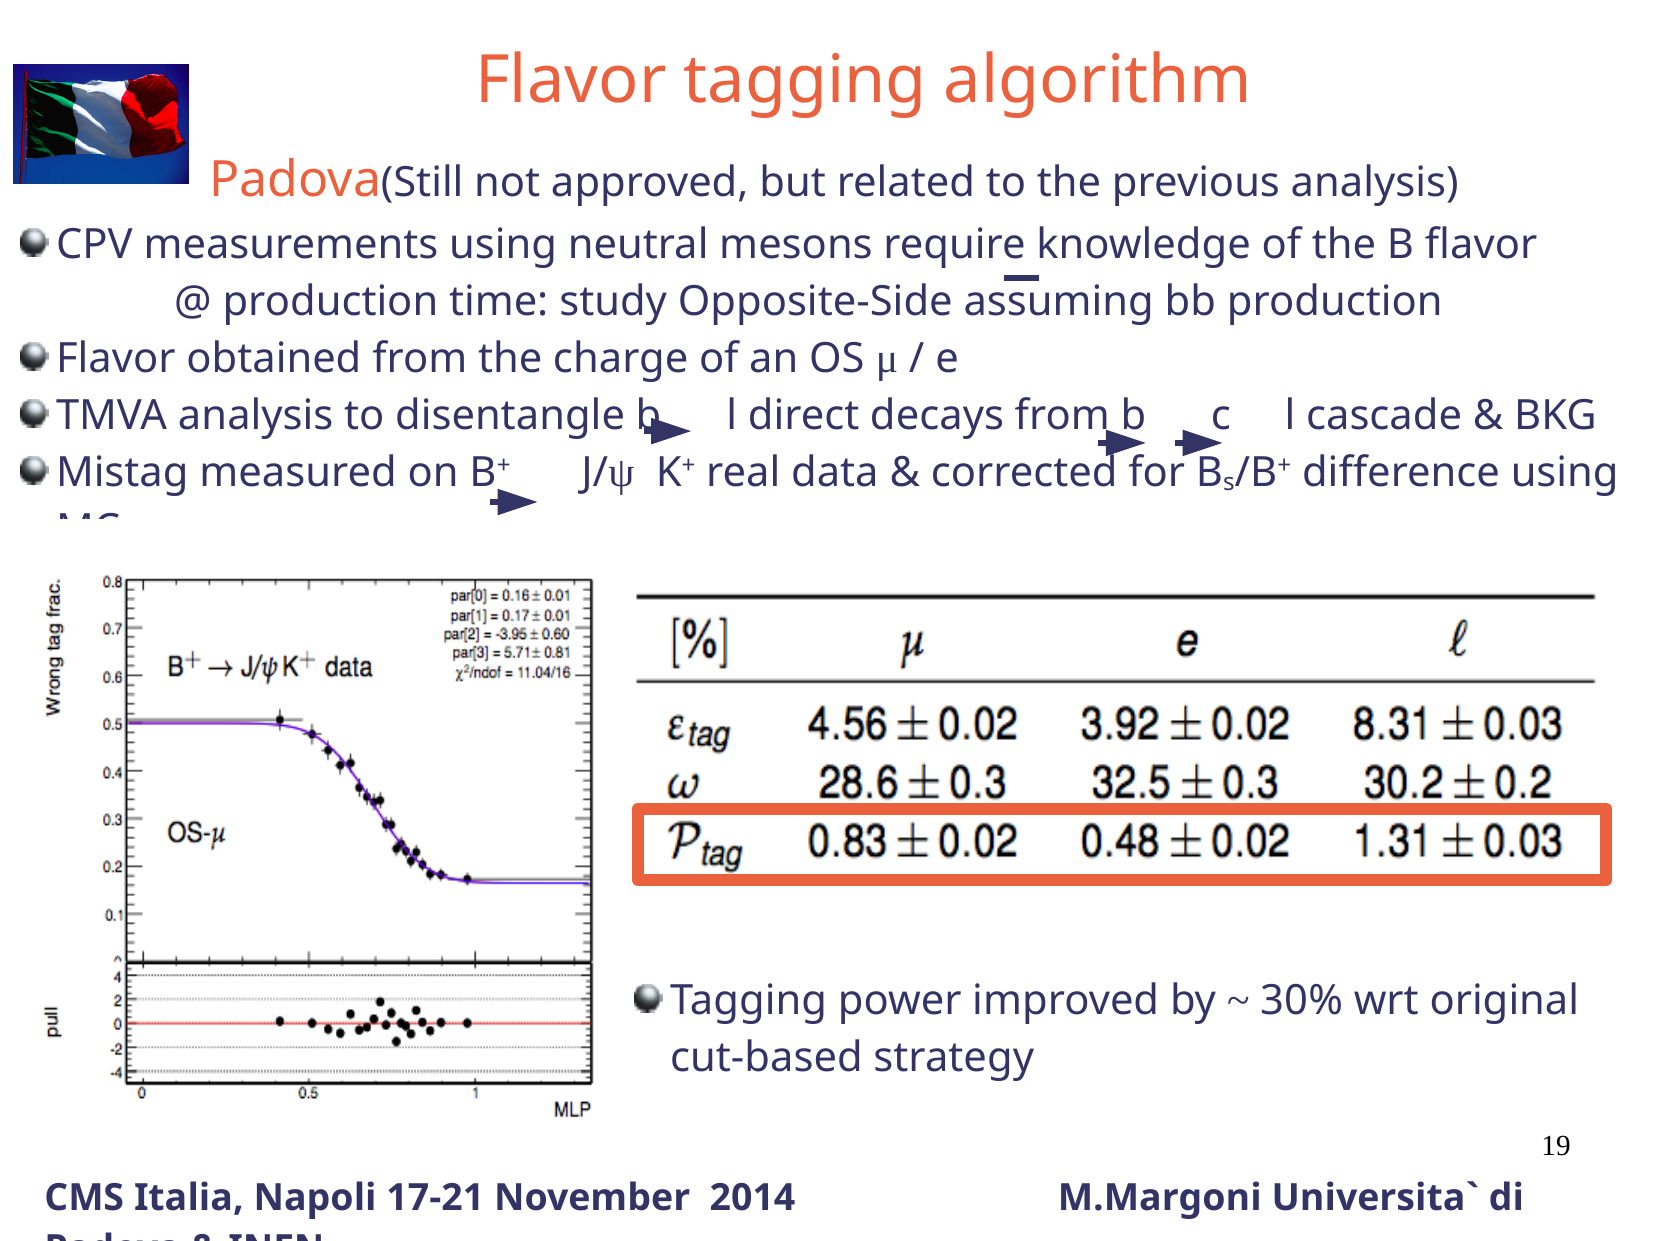

Flavor tagging algorithm
Padova
(Still not approved, but related to the previous analysis)
CPV measurements using neutral mesons require knowledge of the B flavor @ production time: study Opposite-Side assuming bb production
Flavor obtained from the charge of an OS μ / e
TMVA analysis to disentangle b l direct decays from b c l cascade & BKG
Mistag measured on B+ J/ψ K+ real data & corrected for Bs/B+ difference using MC
Tagging power improved by ~ 30% wrt original cut-based strategy
19
CMS Italia, Napoli 17-21 November 2014 M.Margoni Universita` di Padova & INFN